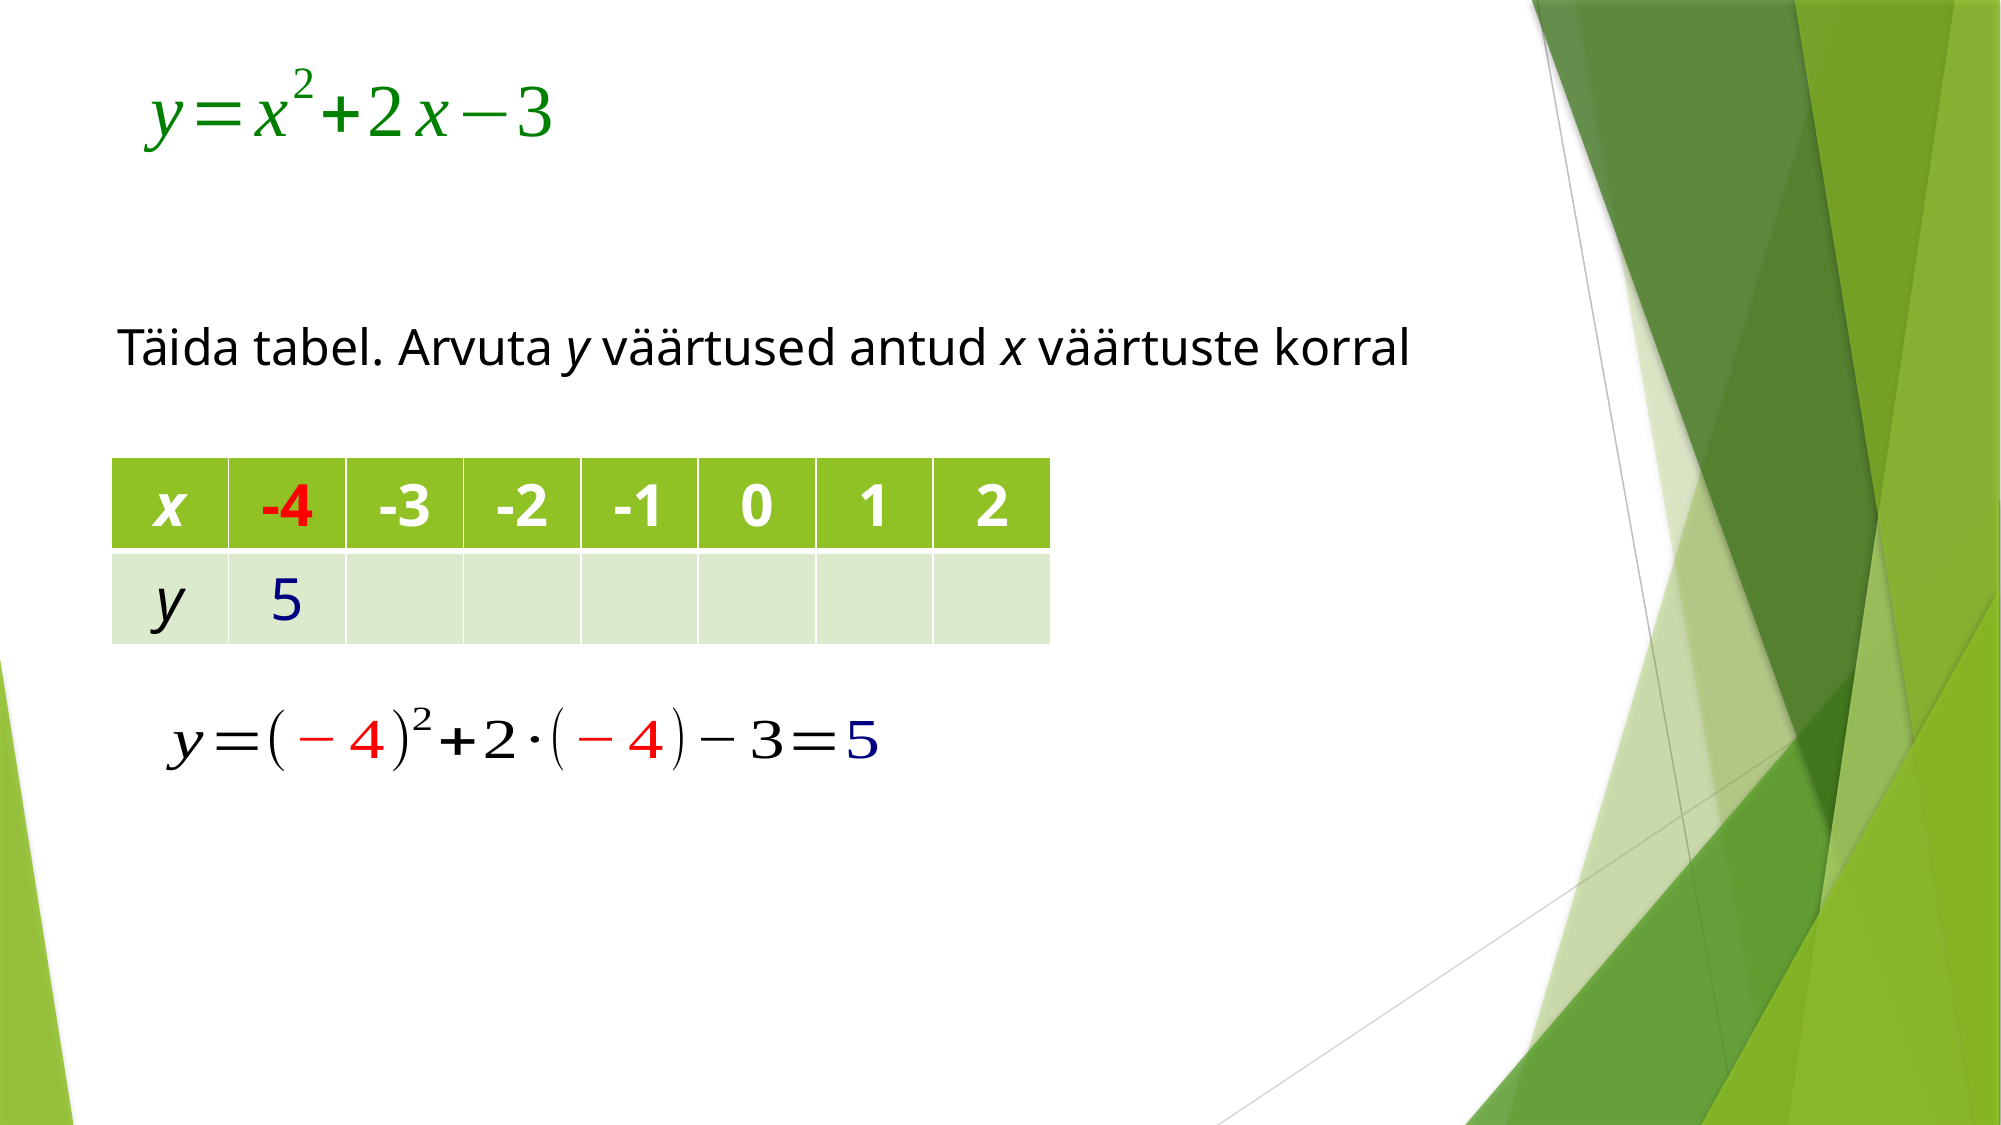

#
Täida tabel. Arvuta y väärtused antud x väärtuste korral
| x | -4 | -3 | -2 | -1 | 0 | 1 | 2 |
| --- | --- | --- | --- | --- | --- | --- | --- |
| y | 5 | | | | | | |